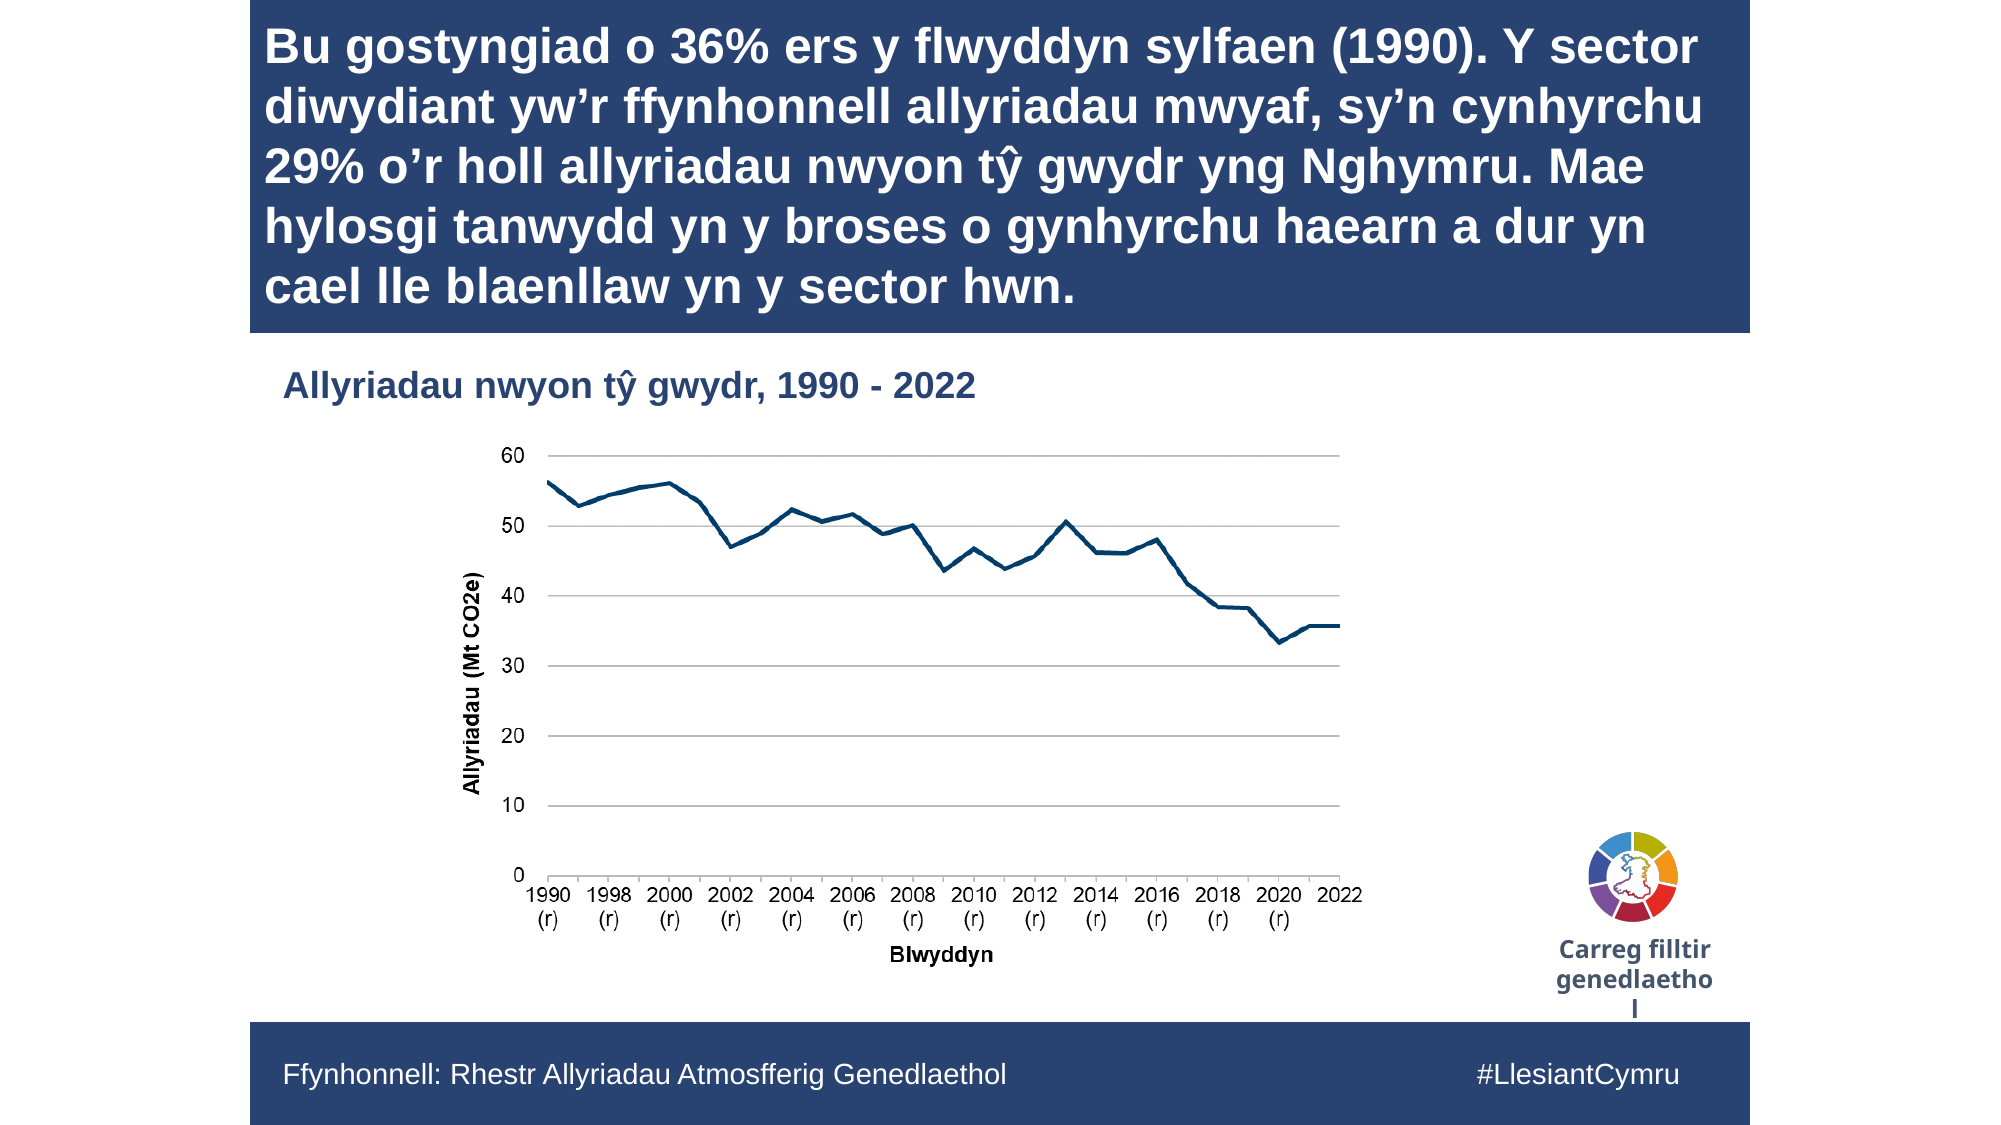

# Bu gostyngiad o 36% ers y flwyddyn sylfaen (1990). Y sector diwydiant yw’r ffynhonnell allyriadau mwyaf, sy’n cynhyrchu 29% o’r holl allyriadau nwyon tŷ gwydr yng Nghymru. Mae hylosgi tanwydd yn y broses o gynhyrchu haearn a dur yn cael lle blaenllaw yn y sector hwn.
Allyriadau nwyon tŷ gwydr, 1990 - 2022
Carreg filltir genedlaethol
Ffynhonnell: Rhestr Allyriadau Atmosfferig Genedlaethol
#LlesiantCymru